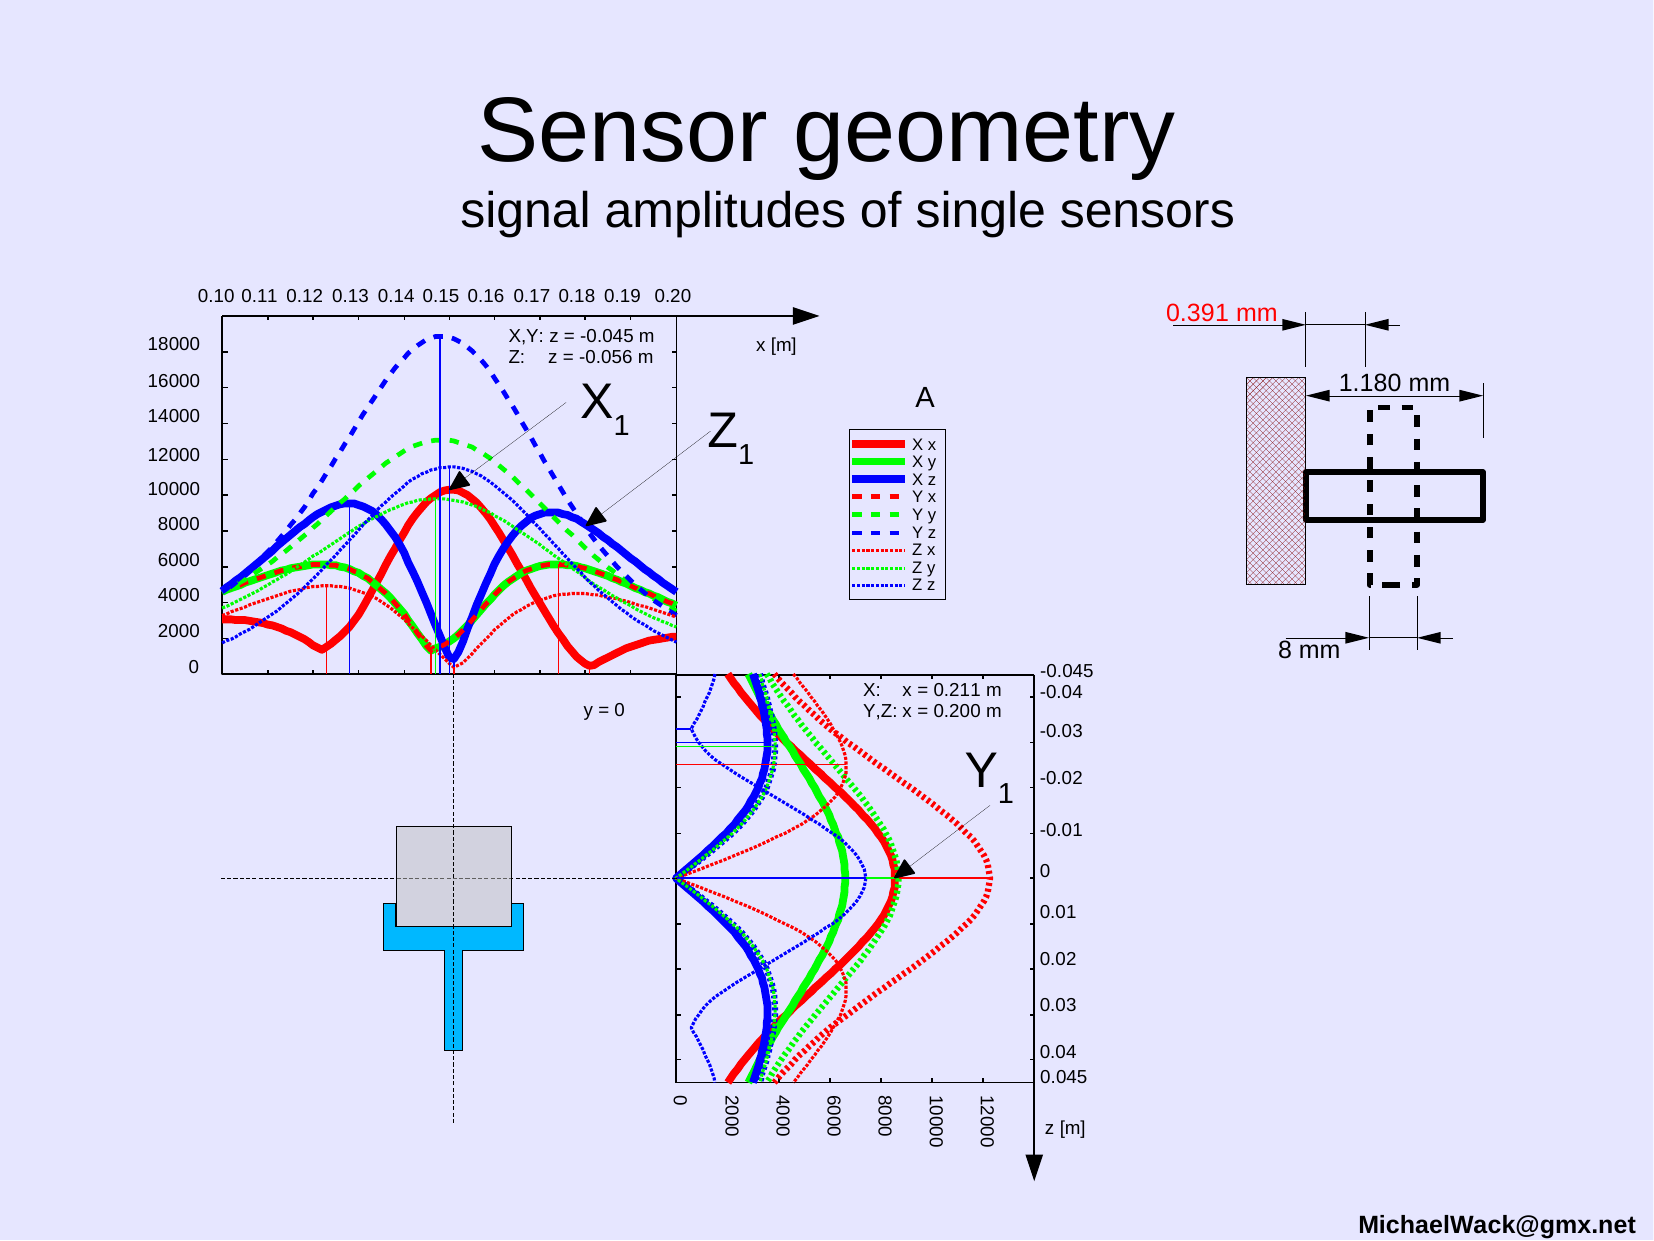

# Sensor geometry
signal amplitudes of single sensors
0.10
0.11
0.12
0.13
0.14
0.15
0.16
0.17
0.18
0.19
0.20
X,Y: z = -0.045 m
Z:	z = -0.056 m
18000
x [m]
16000
X1
A
Z1
14000
X x
12000
X y
X z
10000
Y x
Y y
8000
Y z
Z x
6000
Z y
Z z
4000
2000
0
-0.045
X: 	x = 0.211 m
Y,Z:	x = 0.200 m
-0.04
y = 0
-0.03
Y1
-0.02
-0.01
0
0.01
0.02
0.03
0.04
0.045
0
2000
4000
6000
8000
10000
12000
z [m]